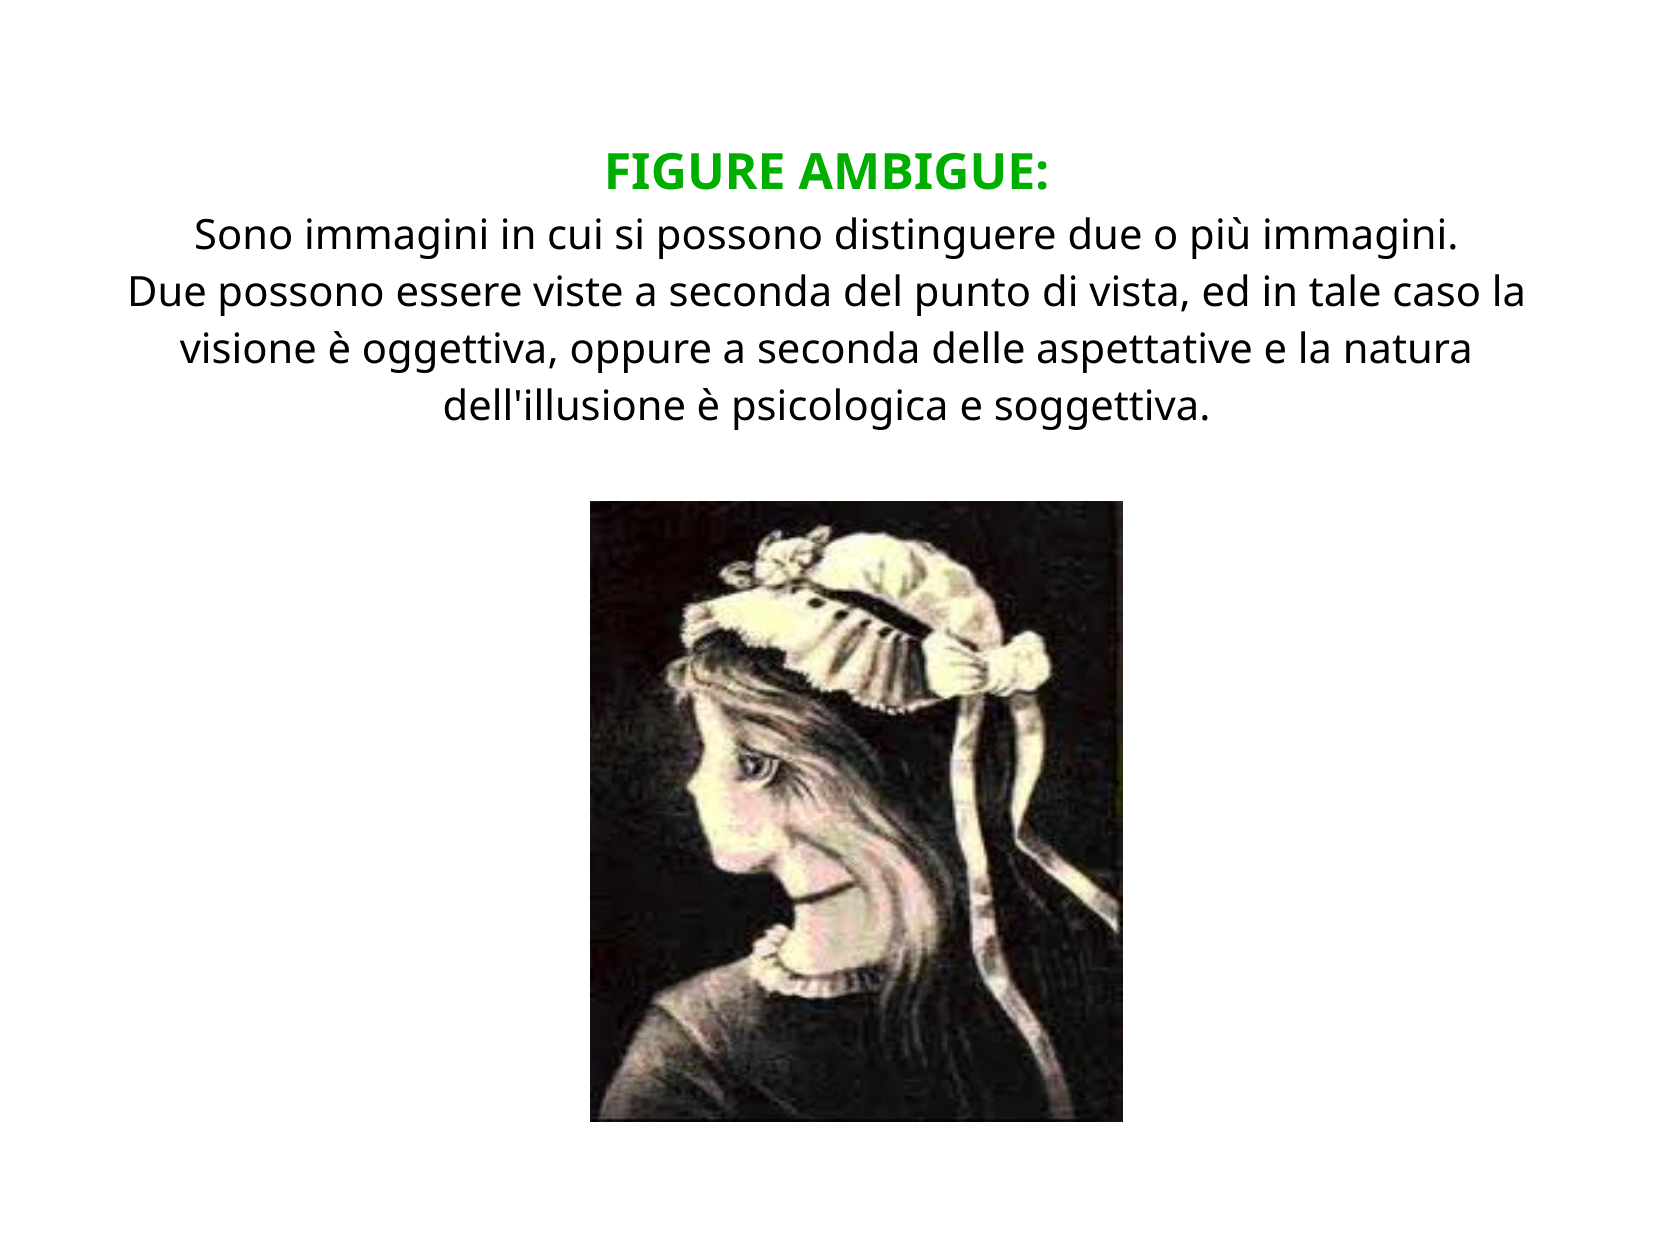

# FIGURE AMBIGUE:
Sono immagini in cui si possono distinguere due o più immagini.
Due possono essere viste a seconda del punto di vista, ed in tale caso la visione è oggettiva, oppure a seconda delle aspettative e la natura dell'illusione è psicologica e soggettiva.